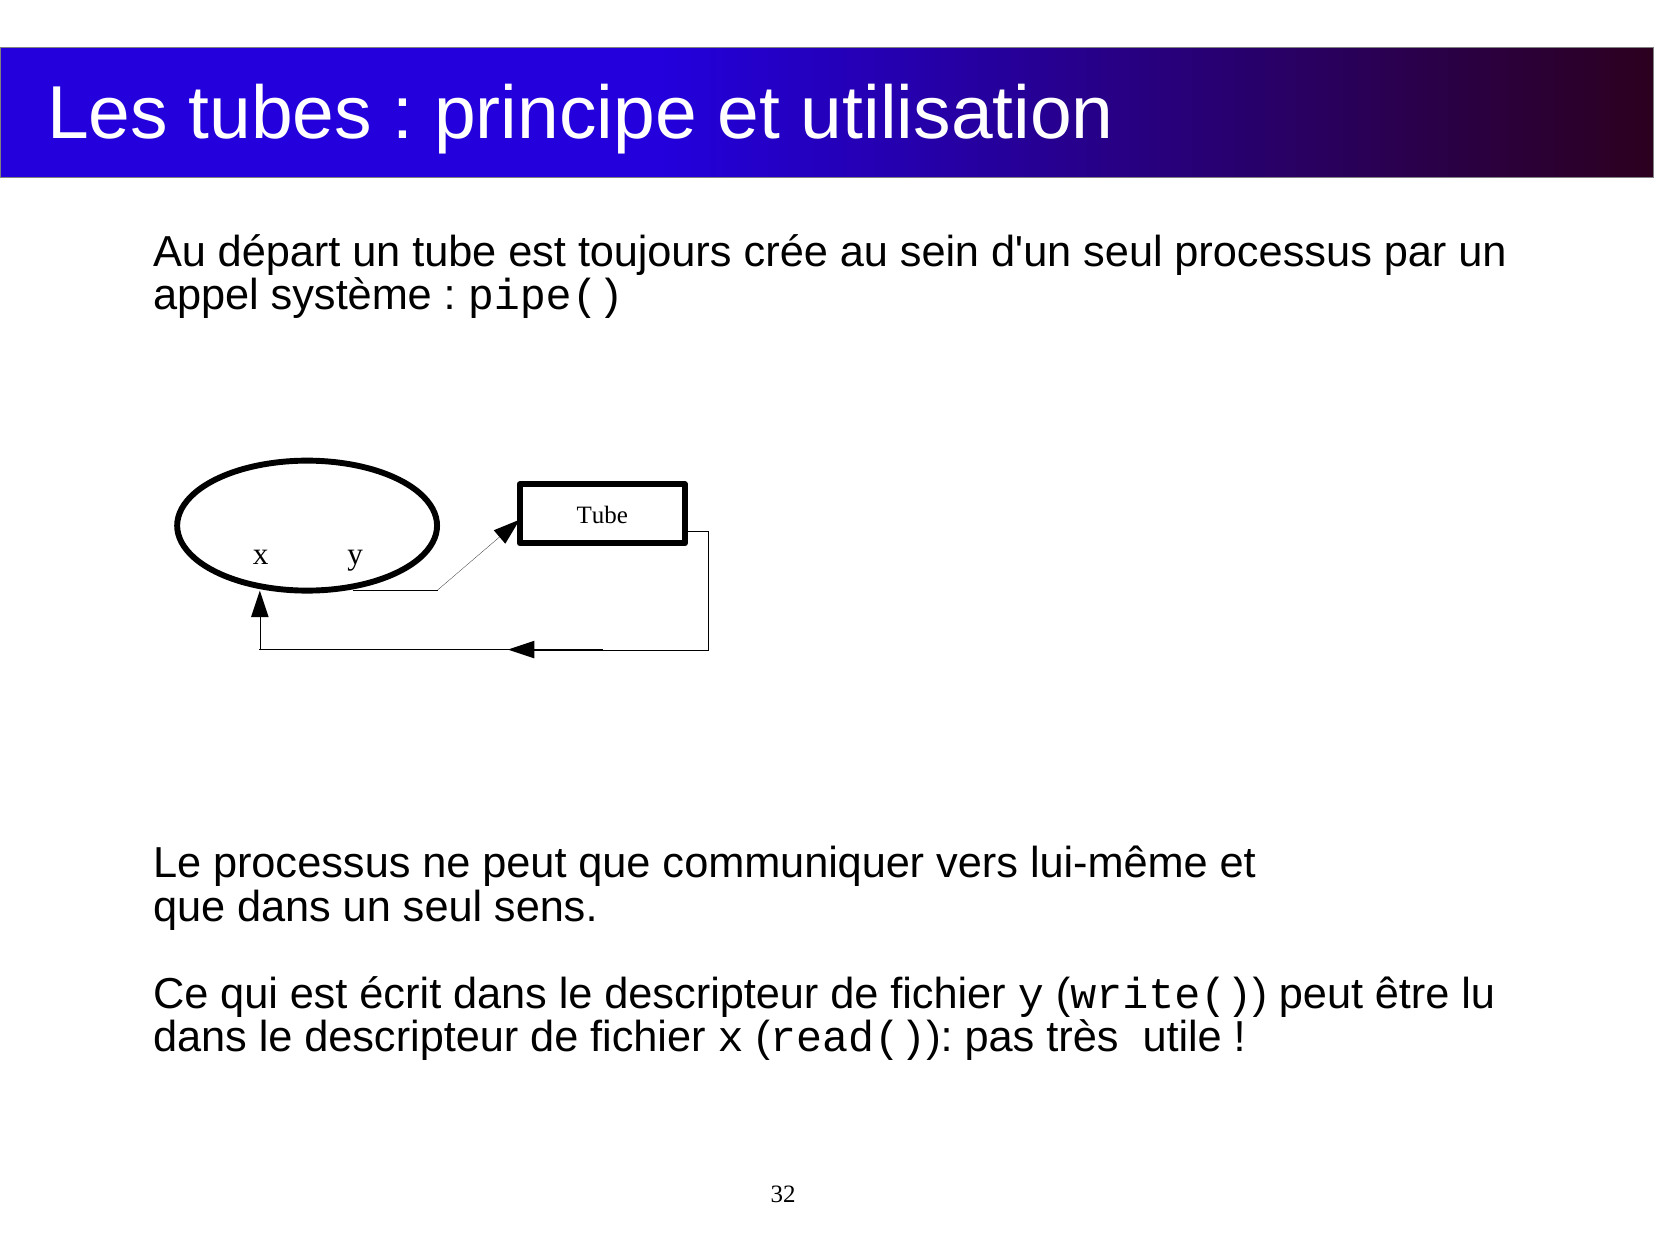

# Les tubes : principe et utilisation
Au départ un tube est toujours crée au sein d'un seul processus par un
appel système : pipe()
Le processus ne peut que communiquer vers lui-même et
que dans un seul sens.
Ce qui est écrit dans le descripteur de fichier y (write()) peut être lu
dans le descripteur de fichier x (read()): pas très utile !
Tube
x
y